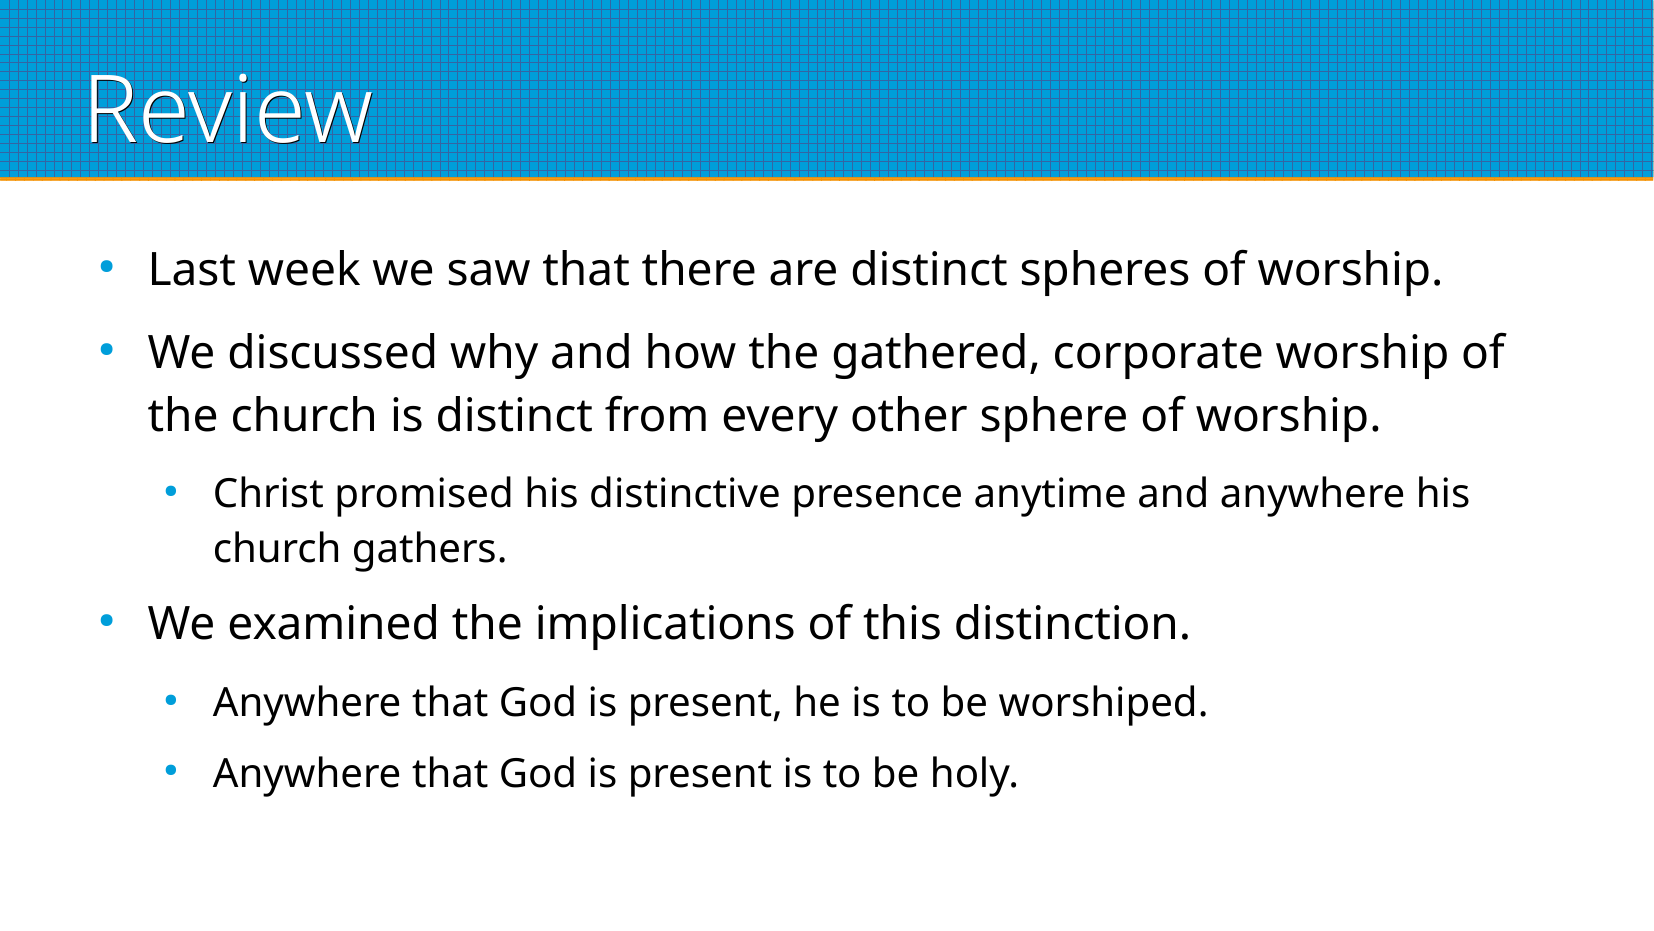

# Review
Last week we saw that there are distinct spheres of worship.
We discussed why and how the gathered, corporate worship of the church is distinct from every other sphere of worship.
Christ promised his distinctive presence anytime and anywhere his church gathers.
We examined the implications of this distinction.
Anywhere that God is present, he is to be worshiped.
Anywhere that God is present is to be holy.